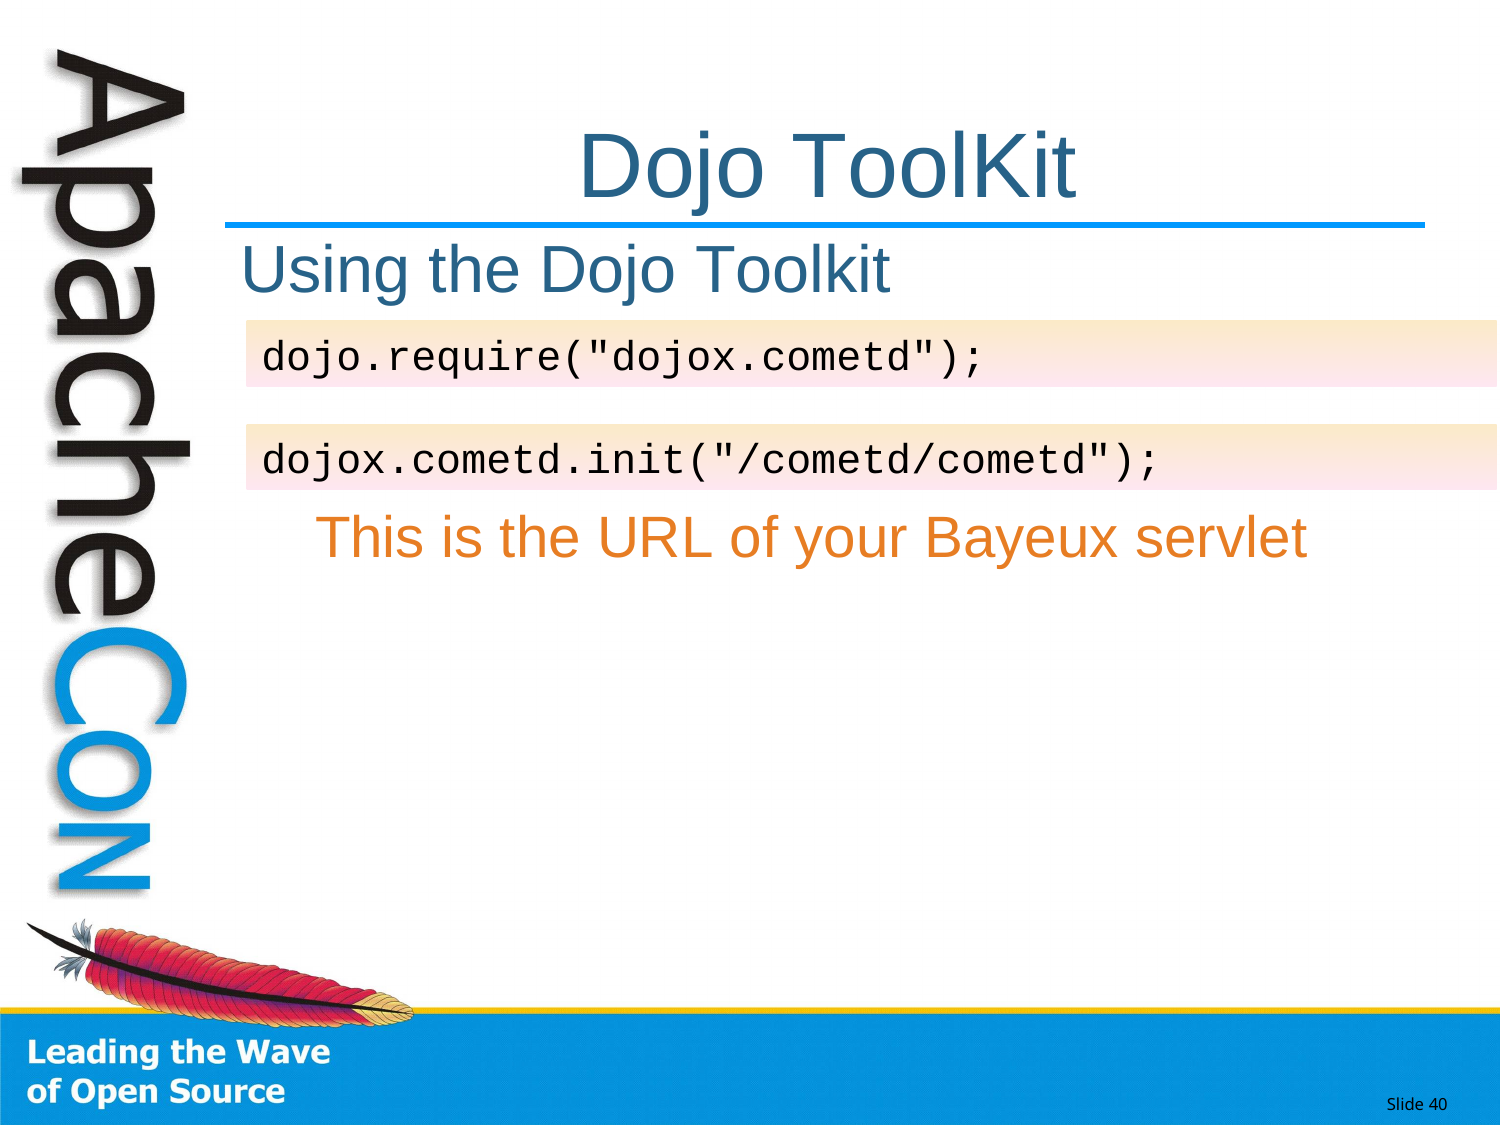

# Dojo ToolKit
Using the Dojo Toolkit
This is the URL of your Bayeux servlet
dojo.require("dojox.cometd");
dojox.cometd.init("/cometd/cometd");
Slide